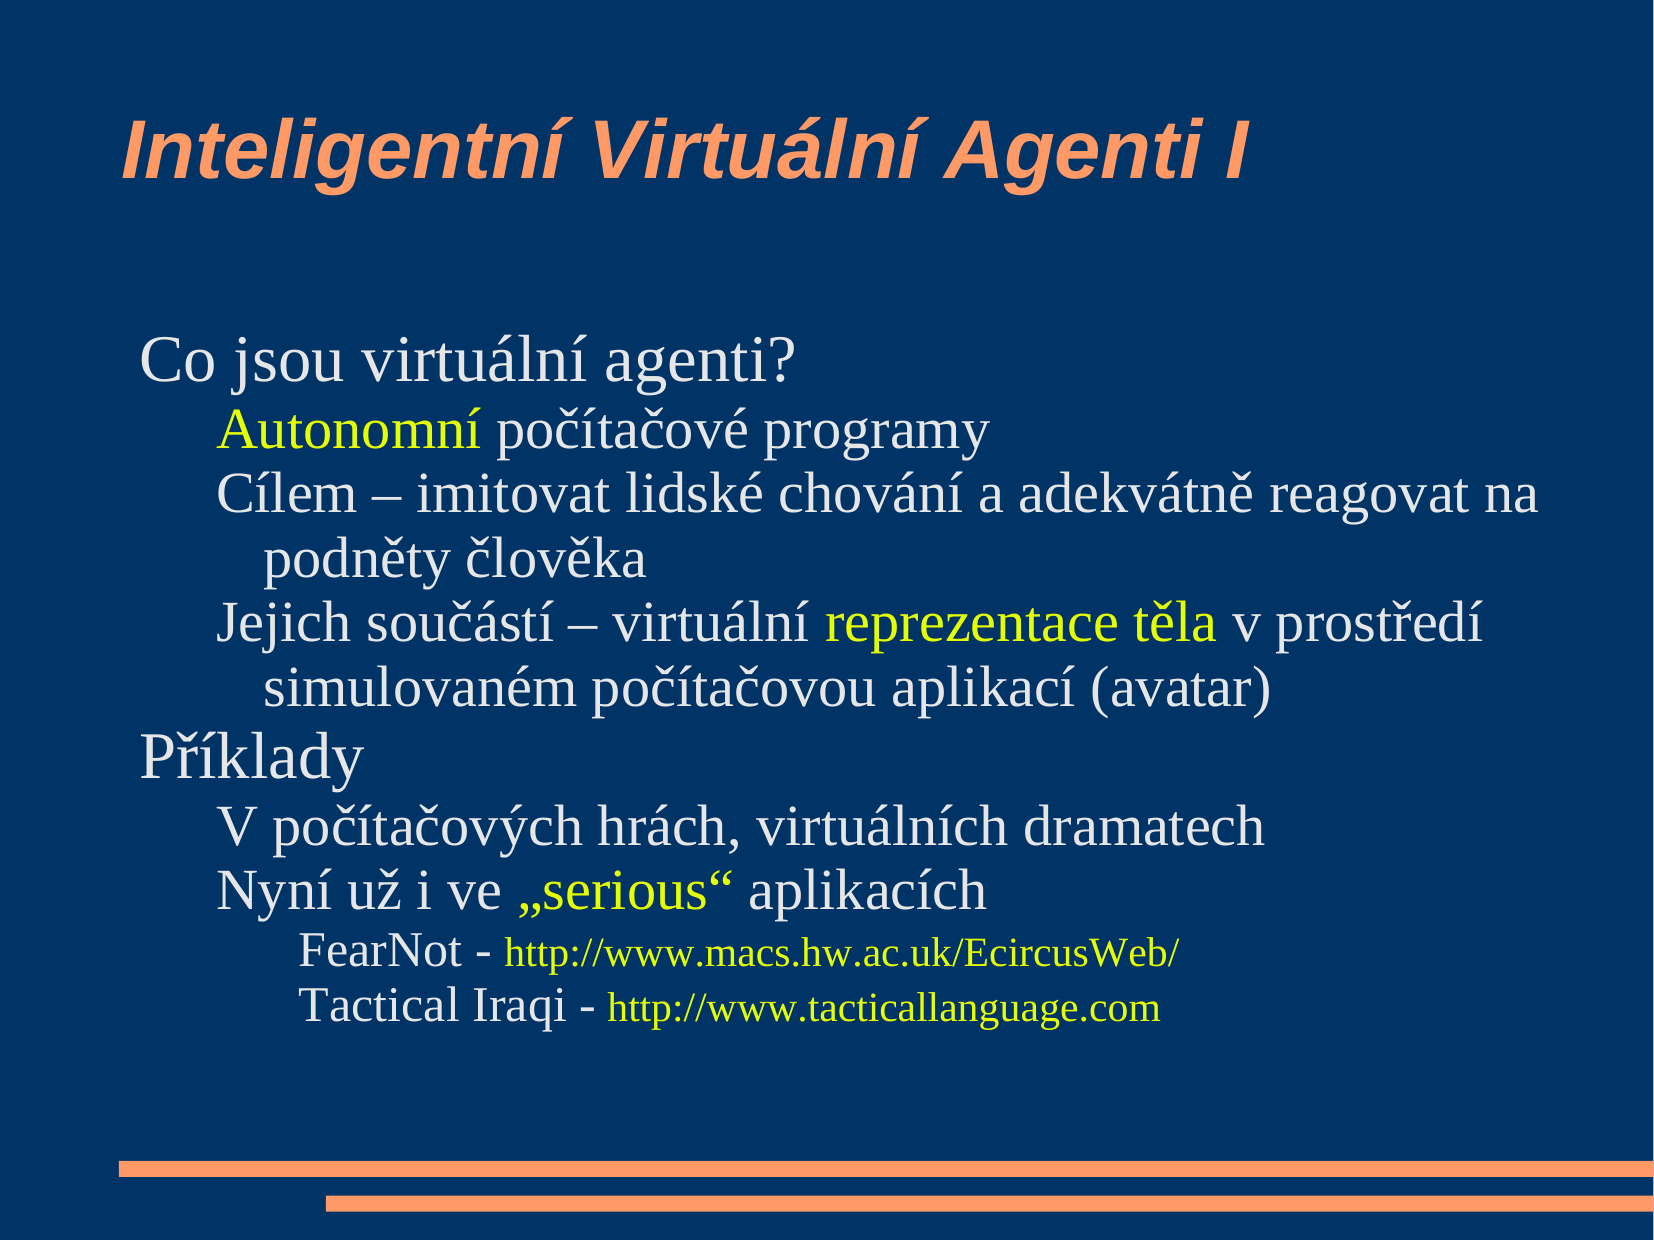

# Inteligentní Virtuální Agenti I
Co jsou virtuální agenti?
Autonomní počítačové programy
Cílem – imitovat lidské chování a adekvátně reagovat na podněty člověka
Jejich součástí – virtuální reprezentace těla v prostředí simulovaném počítačovou aplikací (avatar)
Příklady
V počítačových hrách, virtuálních dramatech
Nyní už i ve „serious“ aplikacích
FearNot - http://www.macs.hw.ac.uk/EcircusWeb/
Tactical Iraqi - http://www.tacticallanguage.com